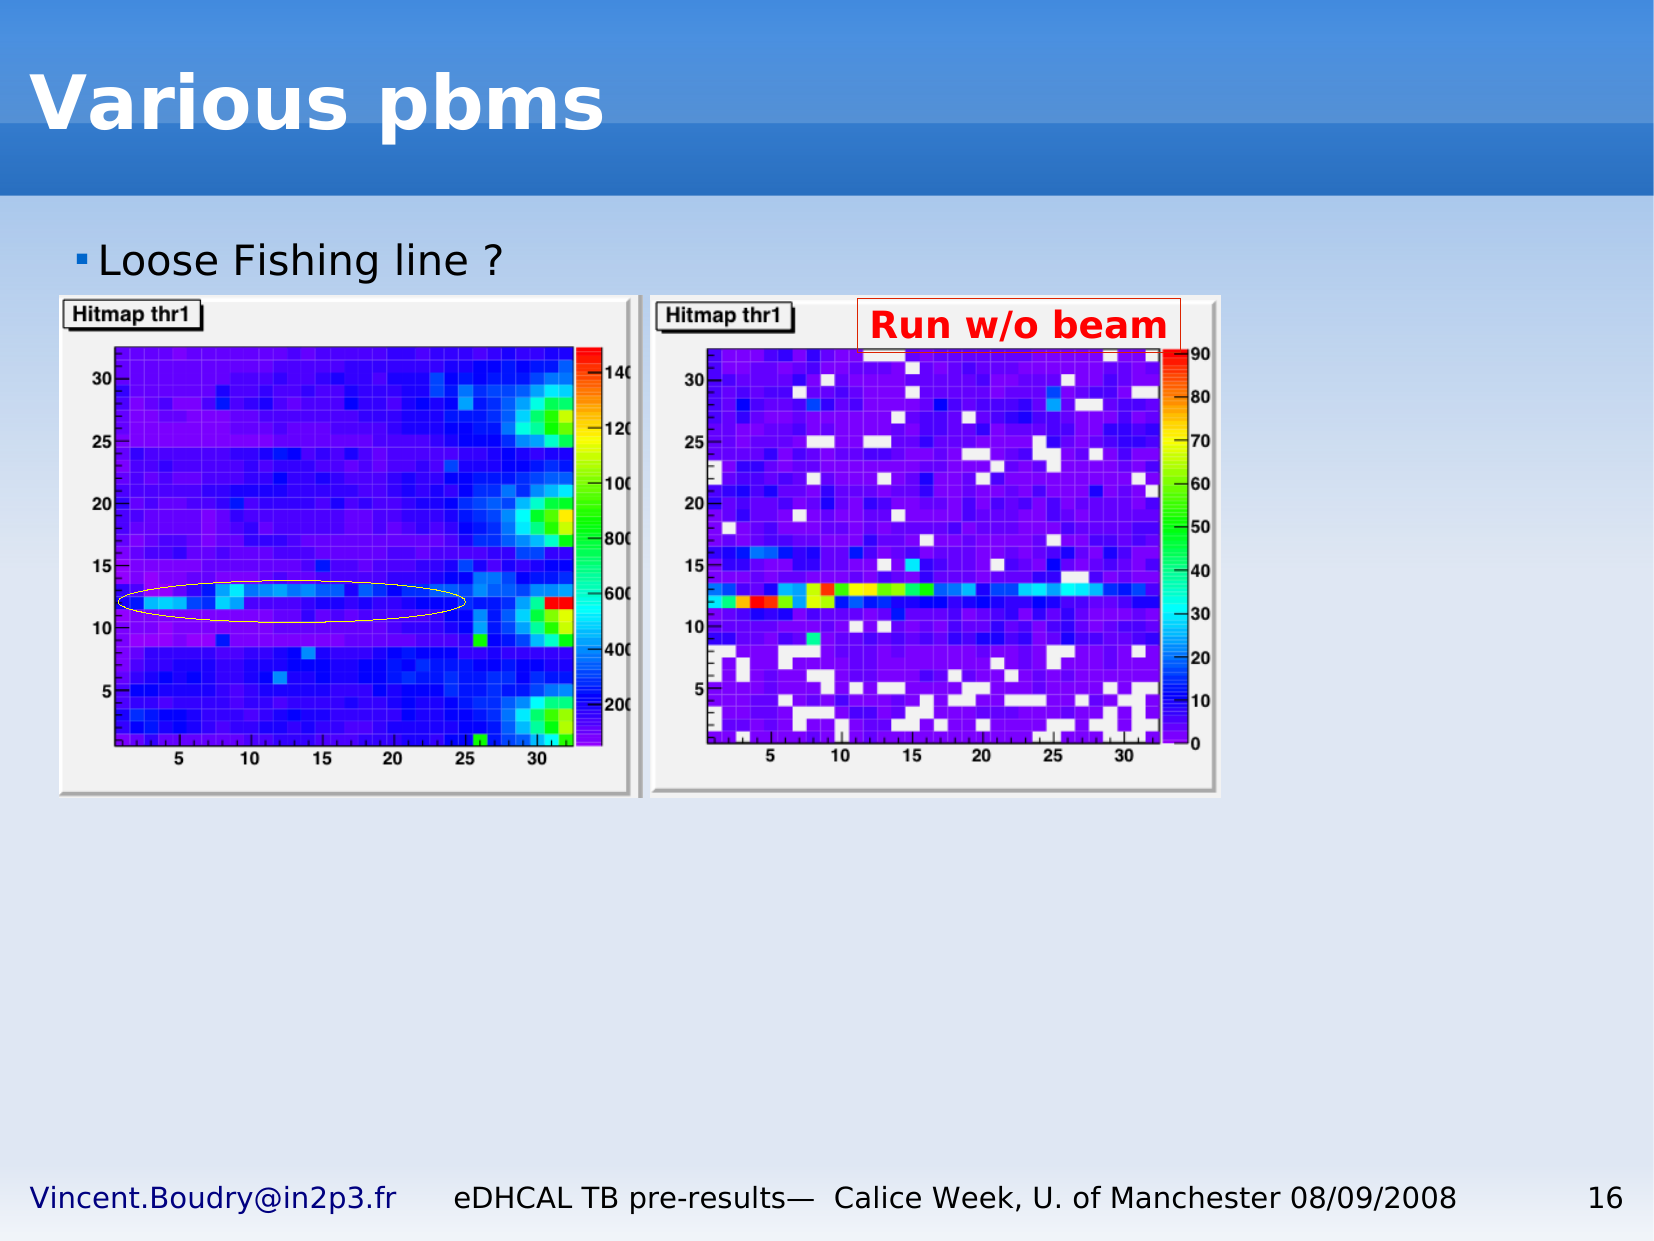

# Various pbms
Loose Fishing line ?
Run w/o beam
eDHCAL TB pre-results— Calice Week, U. of Manchester 08/09/2008
16